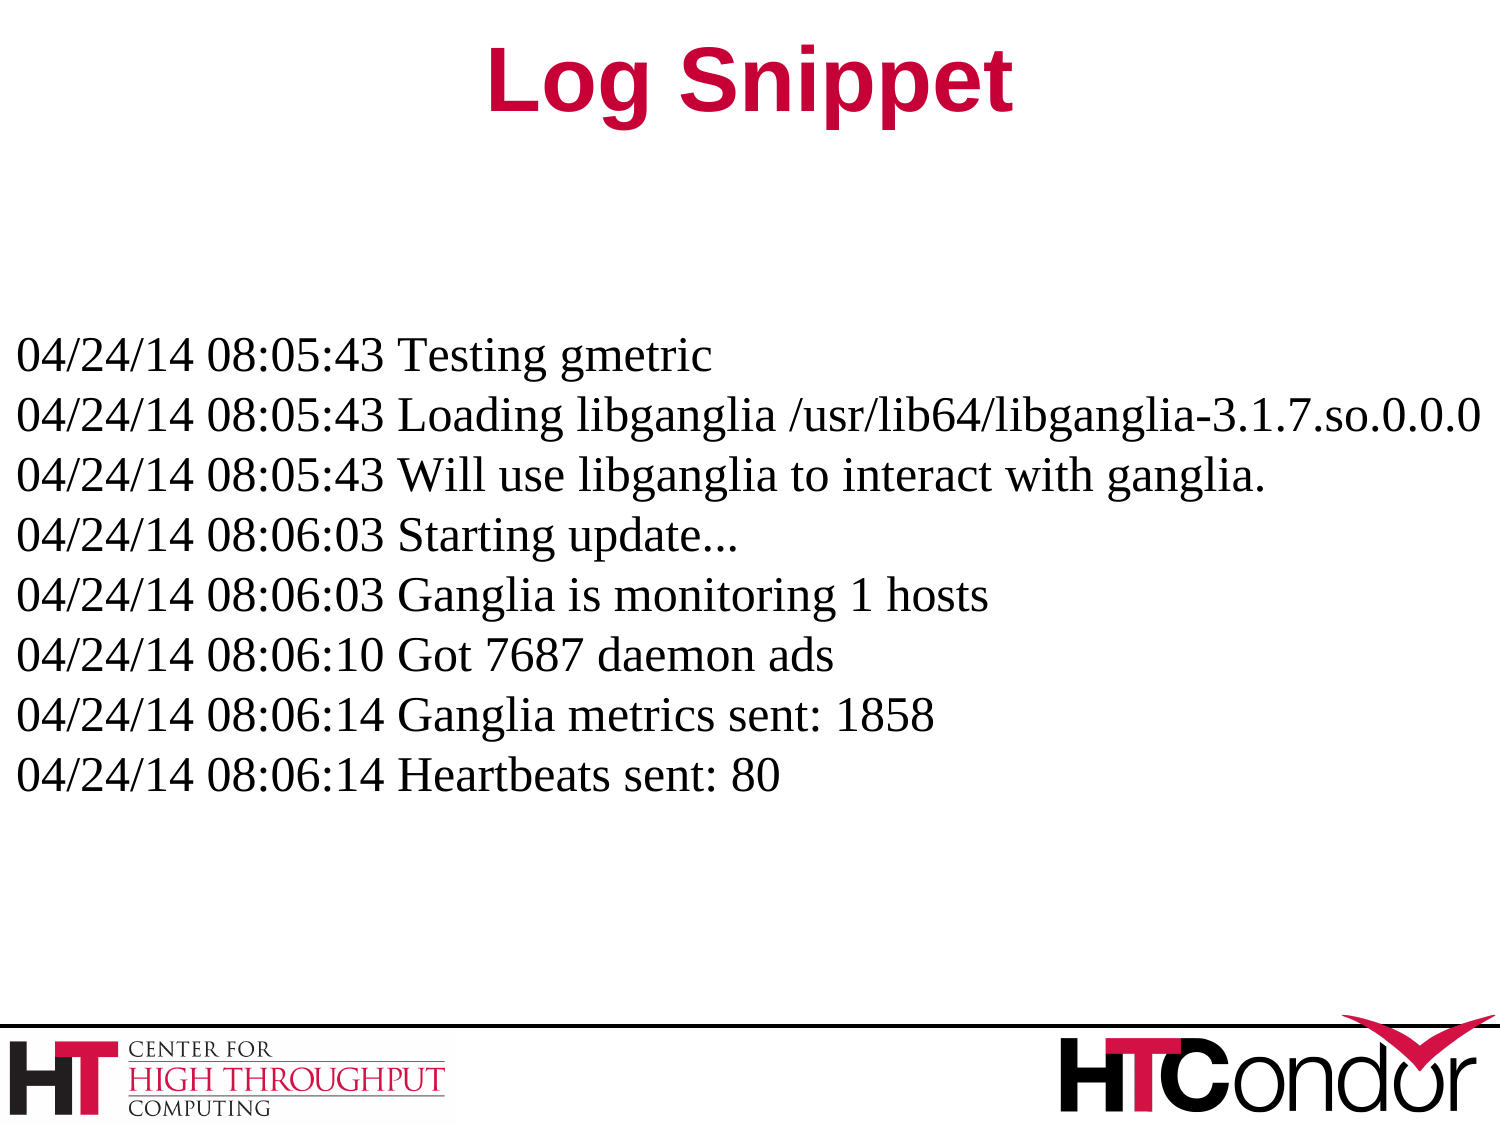

# Log Snippet
04/24/14 08:05:43 Testing gmetric
04/24/14 08:05:43 Loading libganglia /usr/lib64/libganglia-3.1.7.so.0.0.0
04/24/14 08:05:43 Will use libganglia to interact with ganglia.
04/24/14 08:06:03 Starting update...
04/24/14 08:06:03 Ganglia is monitoring 1 hosts
04/24/14 08:06:10 Got 7687 daemon ads
04/24/14 08:06:14 Ganglia metrics sent: 1858
04/24/14 08:06:14 Heartbeats sent: 80